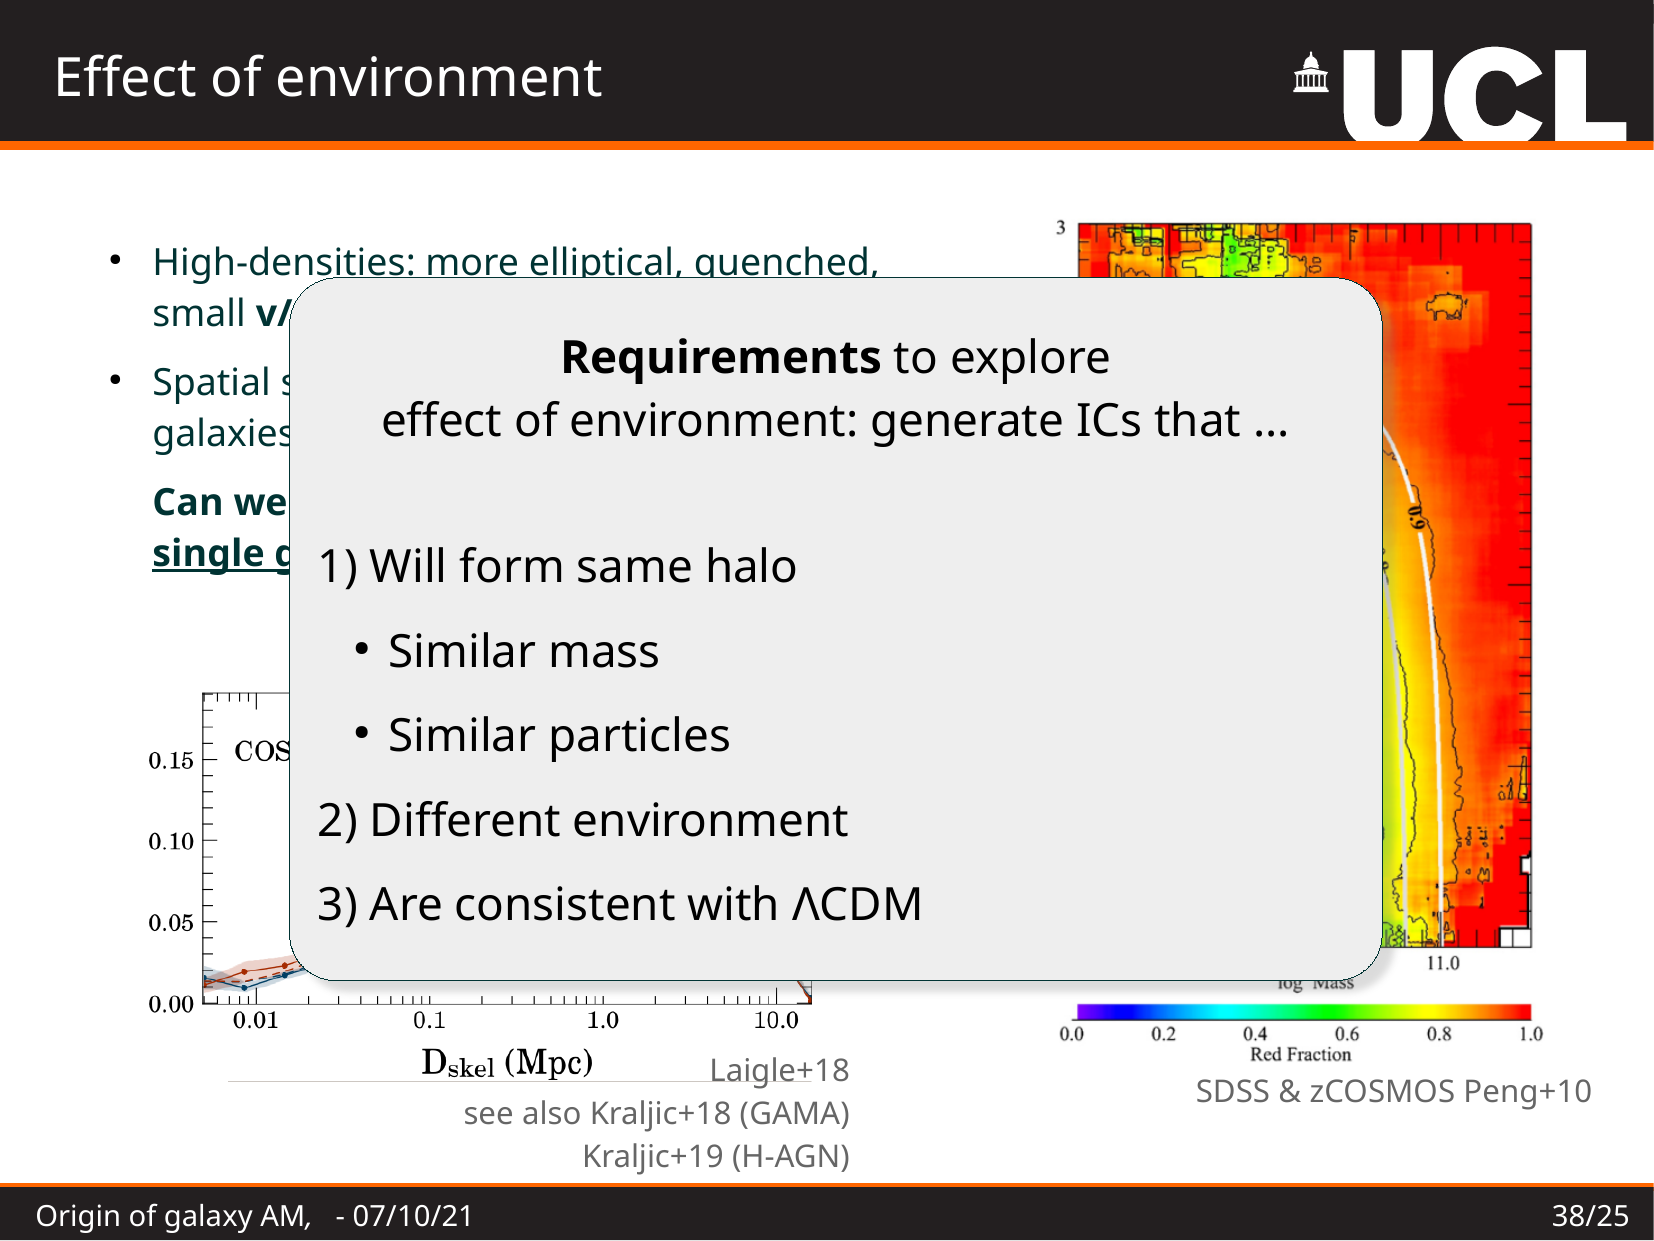

# Effect of environment
High-densities: more elliptical, quenched, small v/σ galaxies
Spatial segregation of red/star-forming galaxies in cosmic web
Can we investigate this for
single galaxies/halos?
Requirements to explore
effect of environment: generate ICs that ...
 Will form same halo
Similar mass
Similar particles
 Different environment
 Are consistent with ΛCDM
Laigle+18
see also Kraljic+18 (GAMA)
Kraljic+19 (H-AGN)
SDSS & zCOSMOS Peng+10
03 September 2021
38